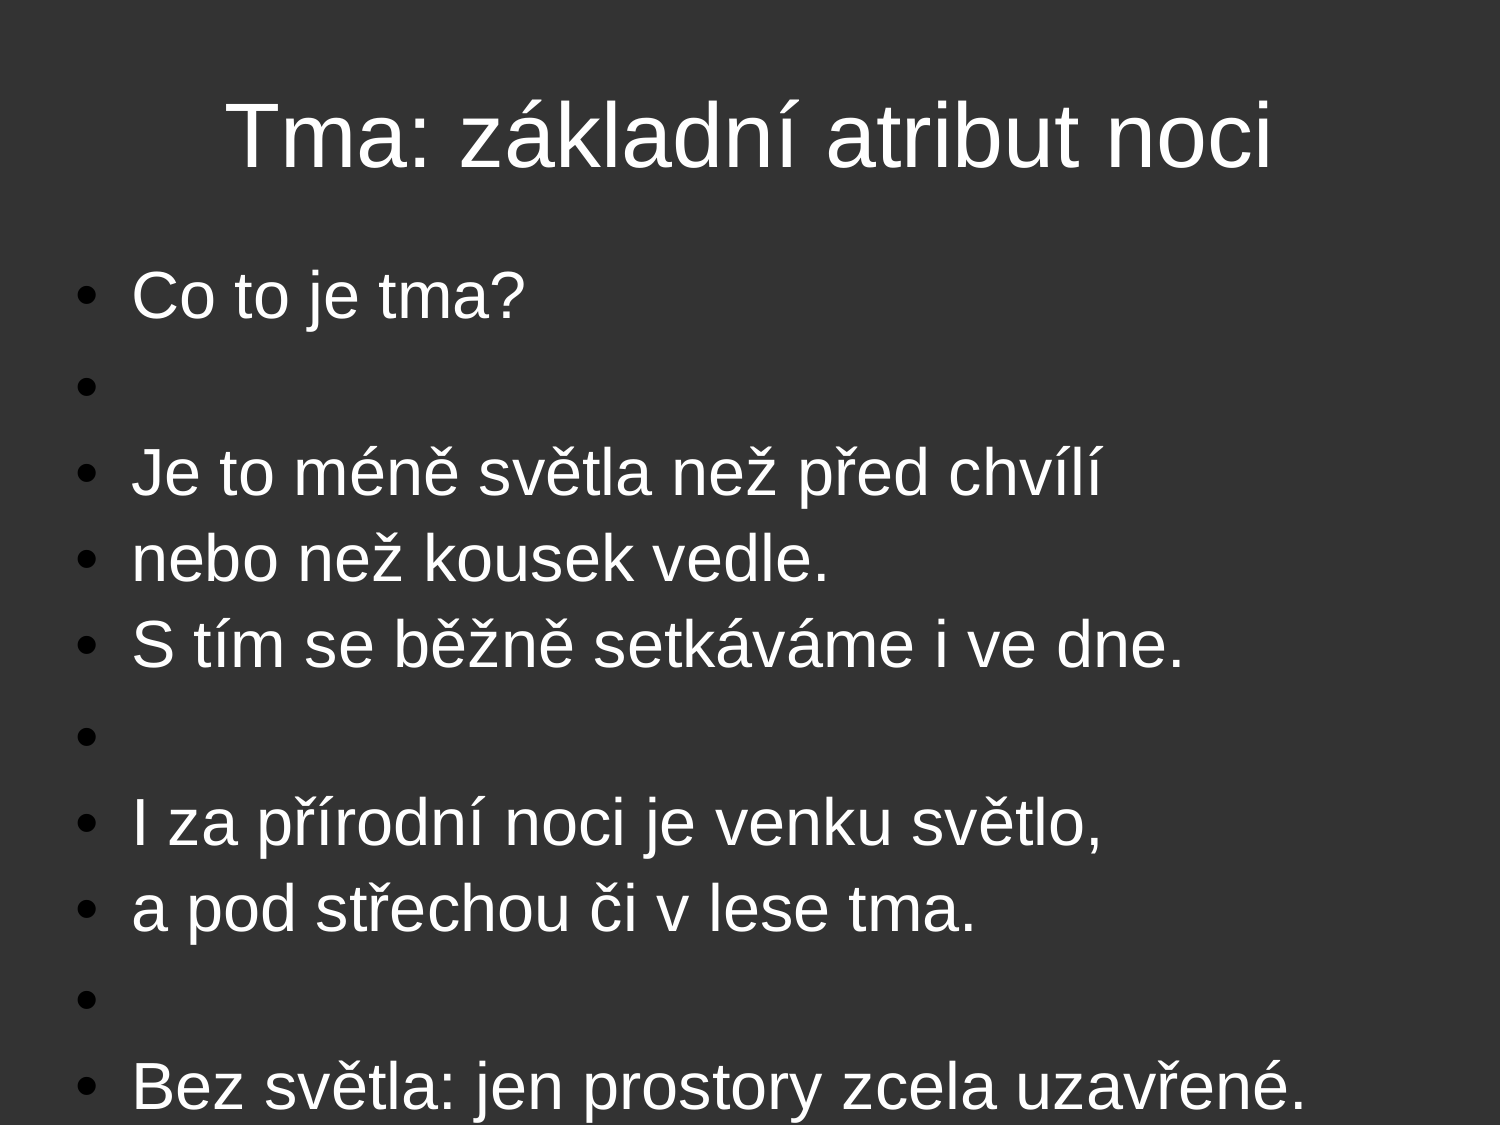

# Tma: základní atribut noci
Co to je tma?
Je to méně světla než před chvílí
nebo než kousek vedle.
S tím se běžně setkáváme i ve dne.
I za přírodní noci je venku světlo,
a pod střechou či v lese tma.
Bez světla: jen prostory zcela uzavřené.